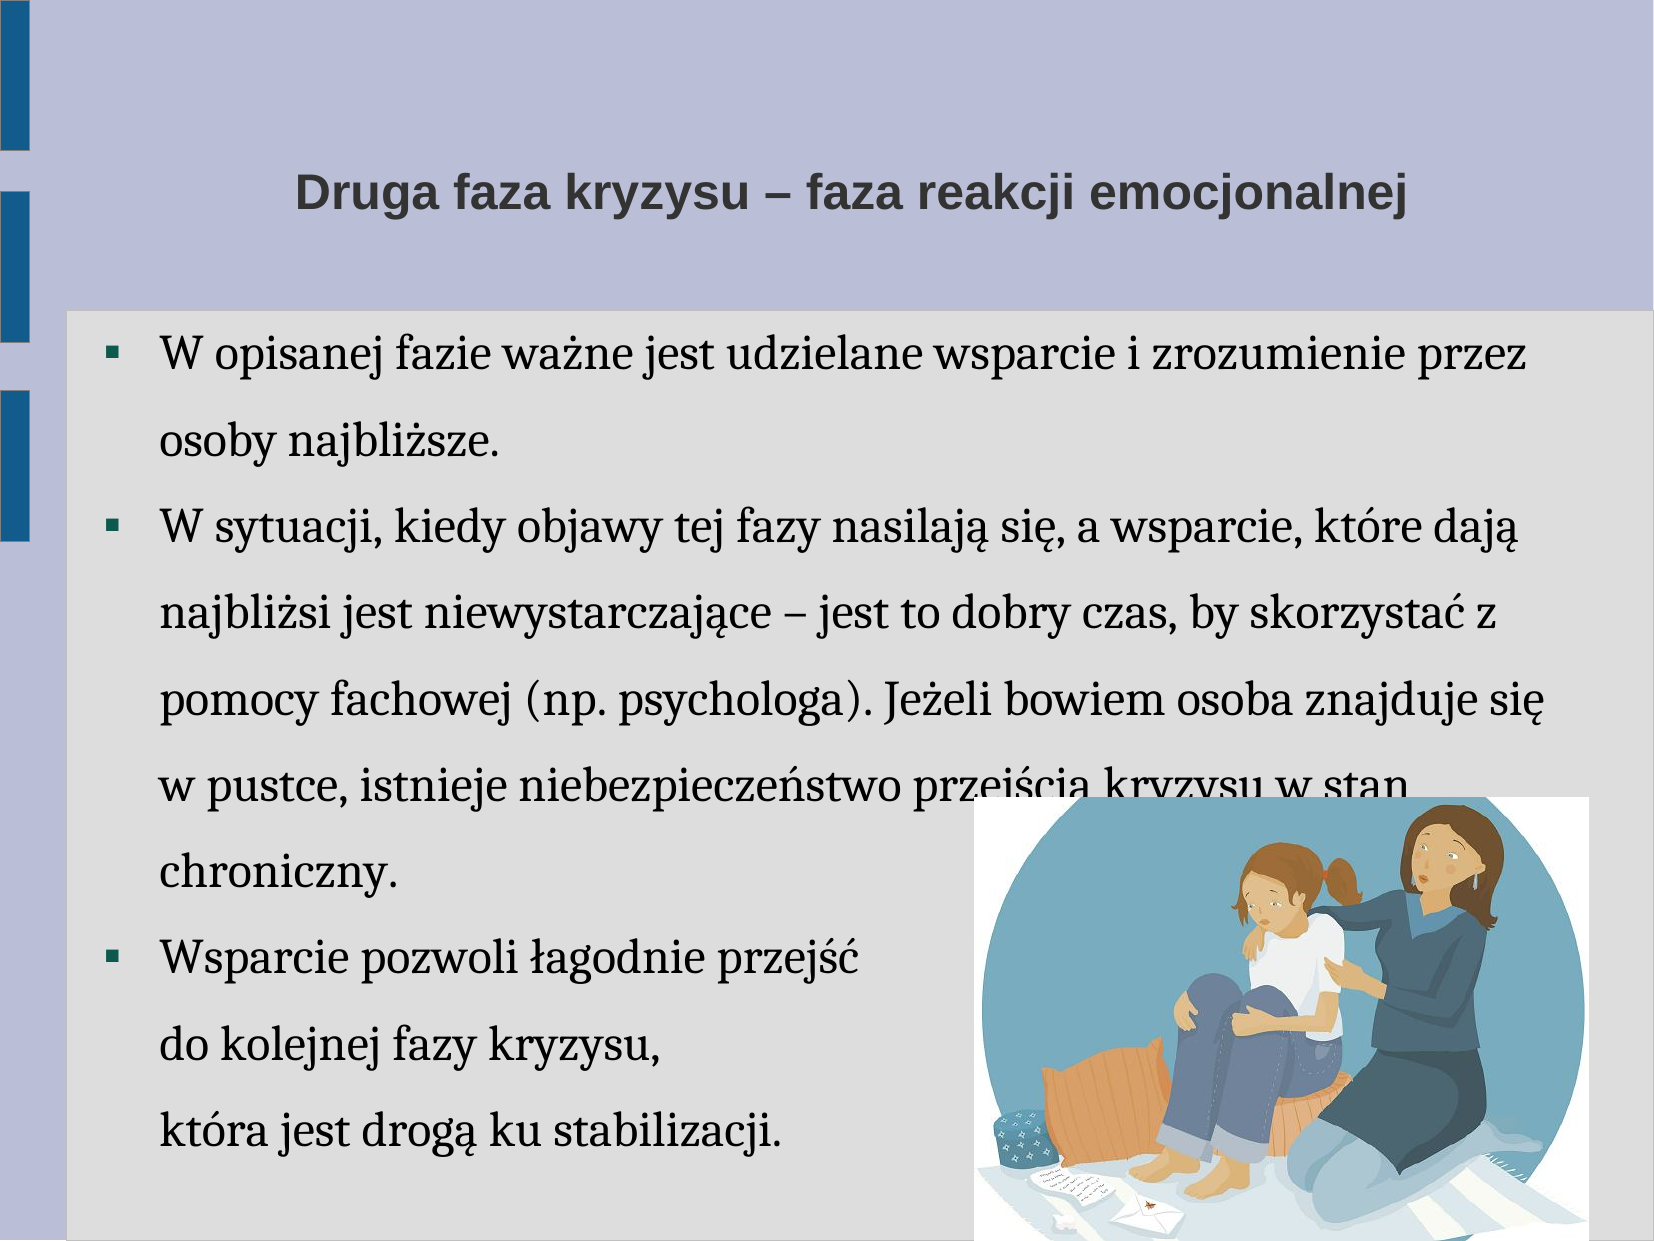

# Druga faza kryzysu – faza reakcji emocjonalnej
W opisanej fazie ważne jest udzielane wsparcie i zrozumienie przez osoby najbliższe.
W sytuacji, kiedy objawy tej fazy nasilają się, a wsparcie, które dają najbliżsi jest niewystarczające – jest to dobry czas, by skorzystać z pomocy fachowej (np. psychologa). Jeżeli bowiem osoba znajduje się w pustce, istnieje niebezpieczeństwo przejścia kryzysu w stan chroniczny.
Wsparcie pozwoli łagodnie przejść
do kolejnej fazy kryzysu,
która jest drogą ku stabilizacji.